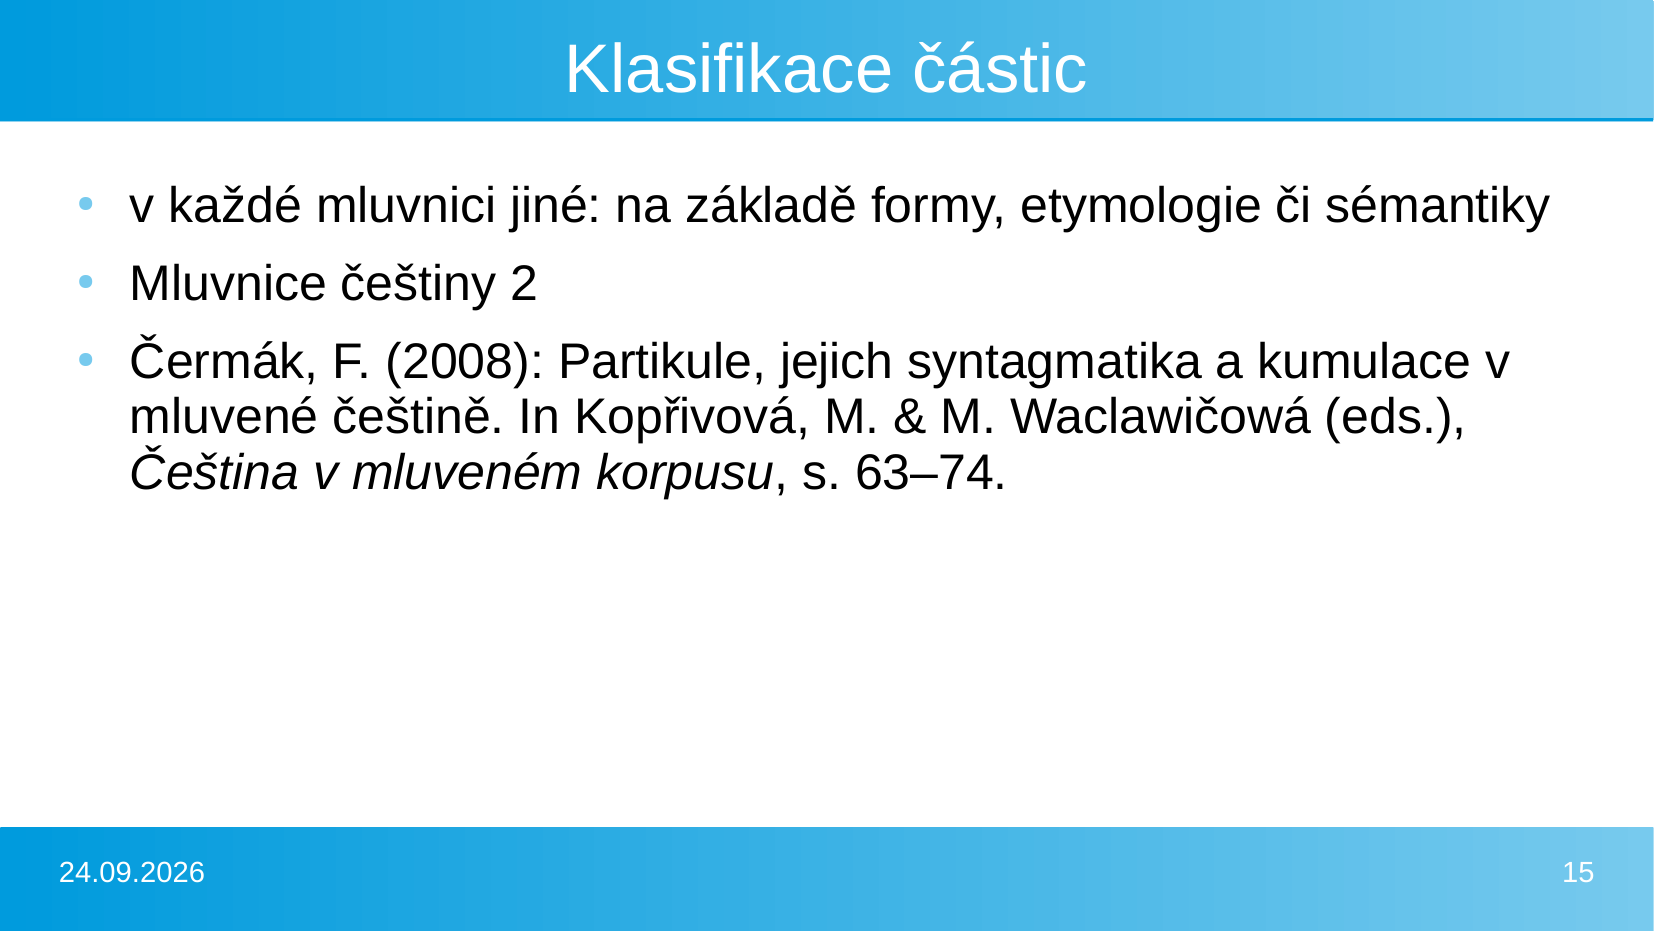

# Klasifikace částic
v každé mluvnici jiné: na základě formy, etymologie či sémantiky
Mluvnice češtiny 2
Čermák, F. (2008): Partikule, jejich syntagmatika a kumulace v mluvené češtině. In Kopřivová, M. & M. Waclawičowá (eds.), Čeština v mluveném korpusu, s. 63–74.
15